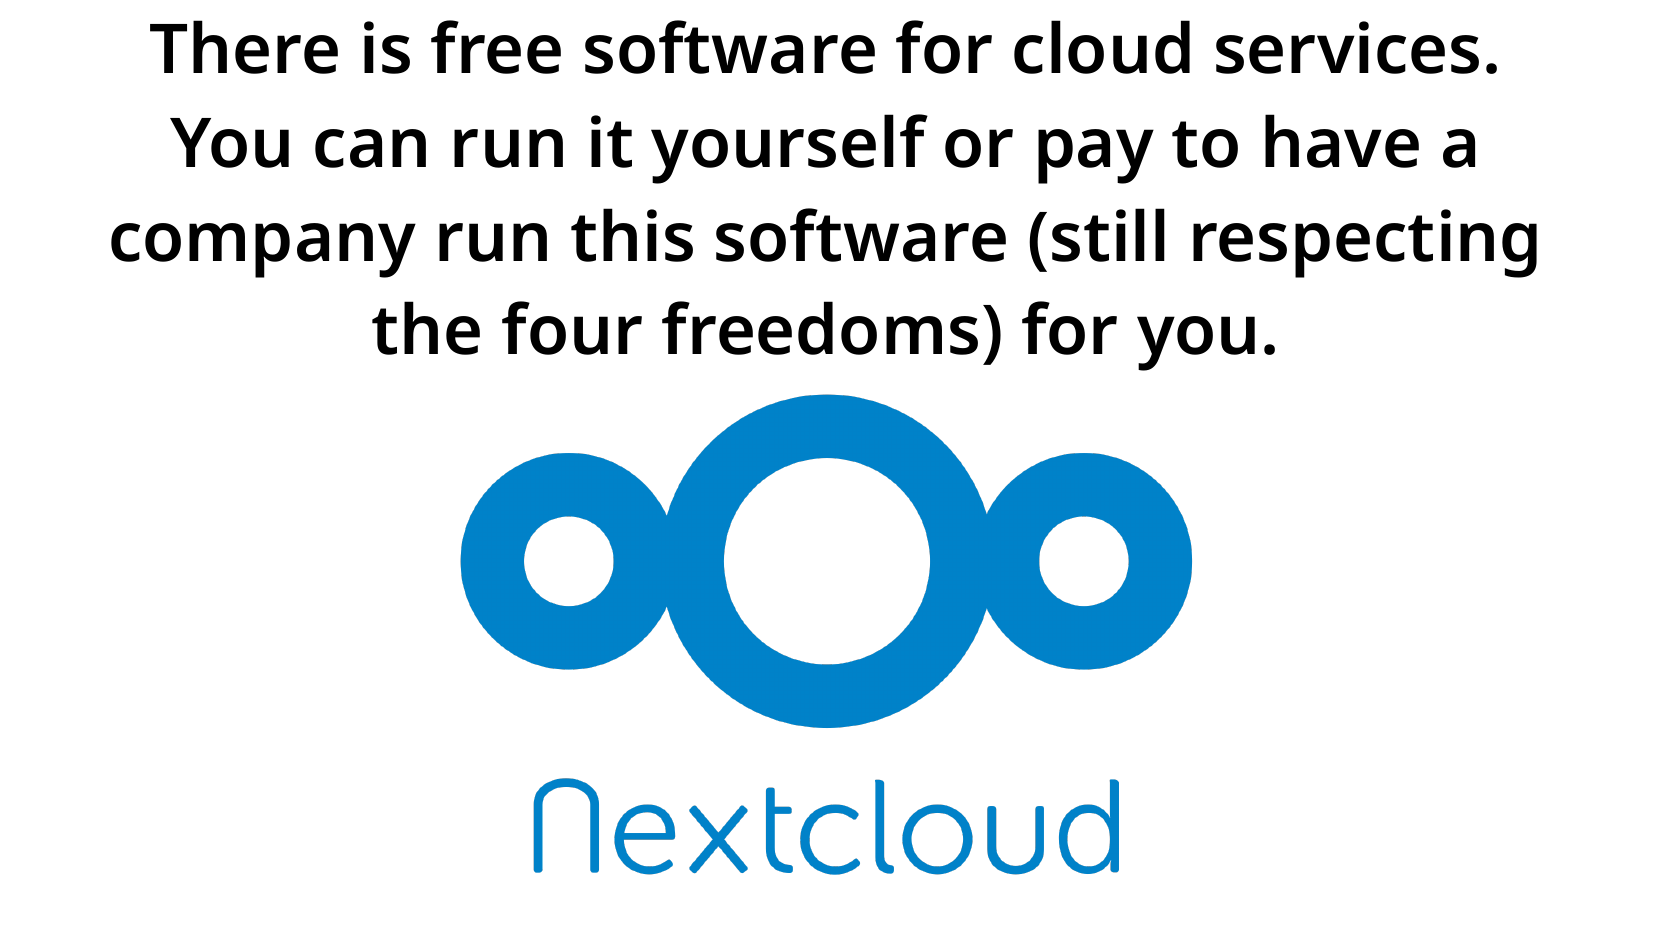

# There is free software for cloud services. You can run it yourself or pay to have a company run this software (still respecting the four freedoms) for you.